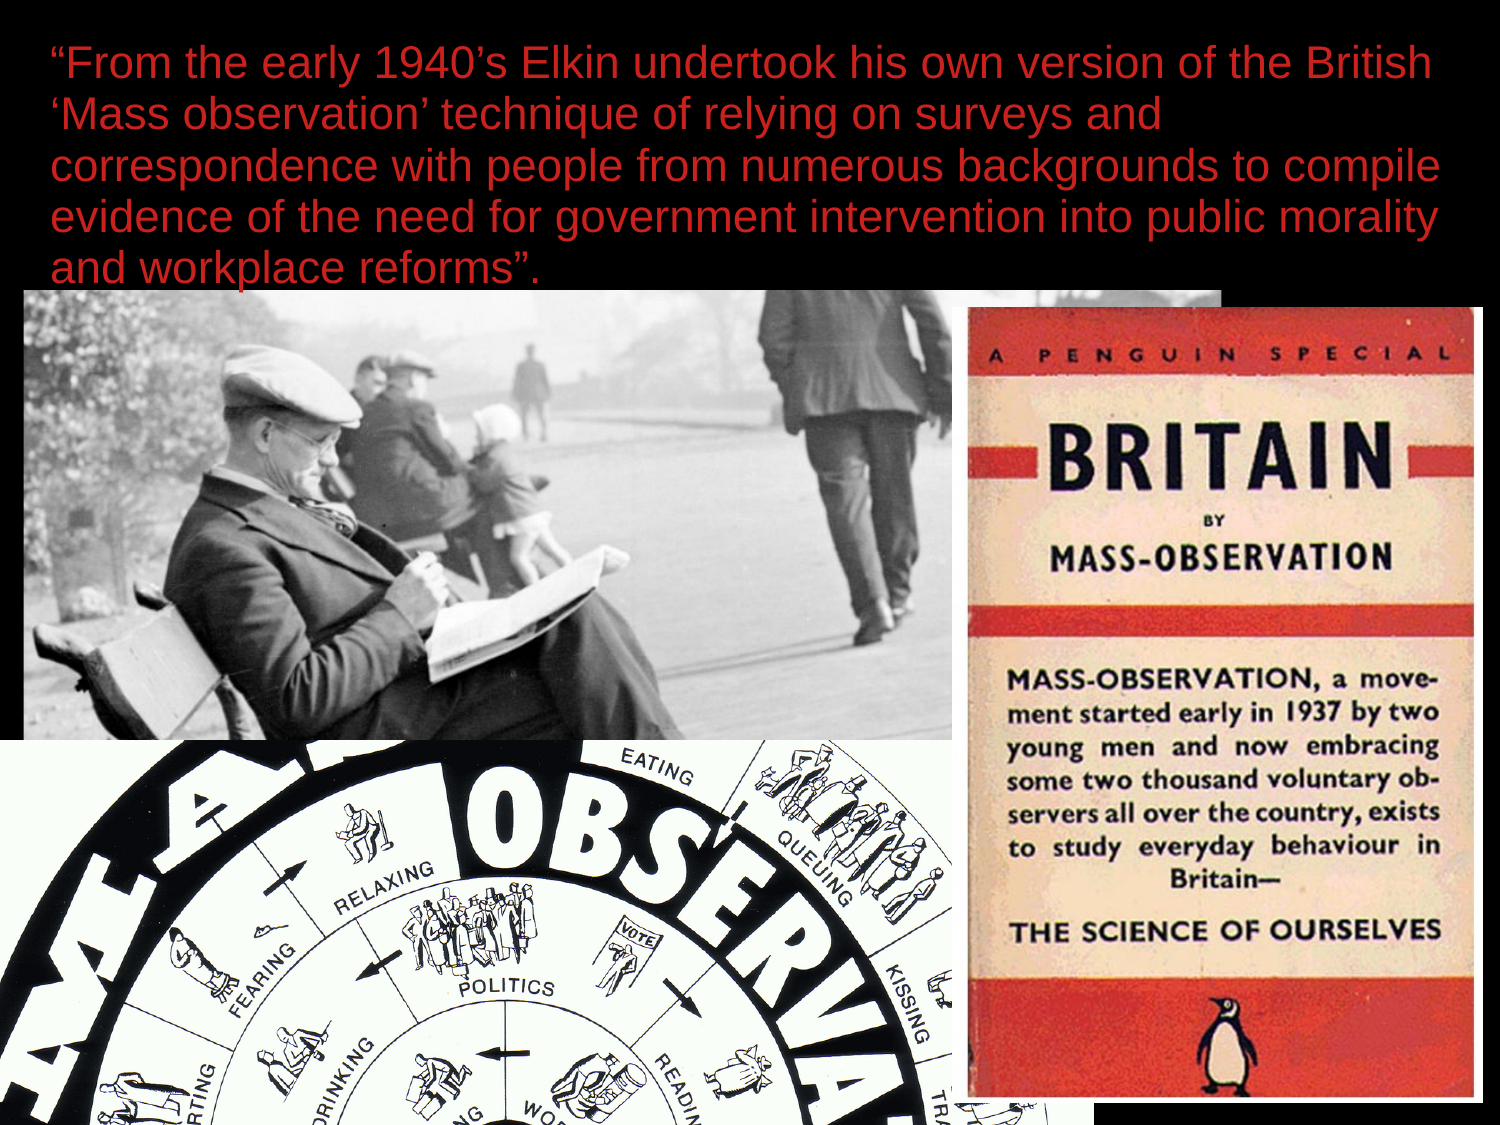

“From the early 1940’s Elkin undertook his own version of the British ‘Mass observation’ technique of relying on surveys and correspondence with people from numerous backgrounds to compile evidence of the need for government intervention into public morality and workplace reforms”.